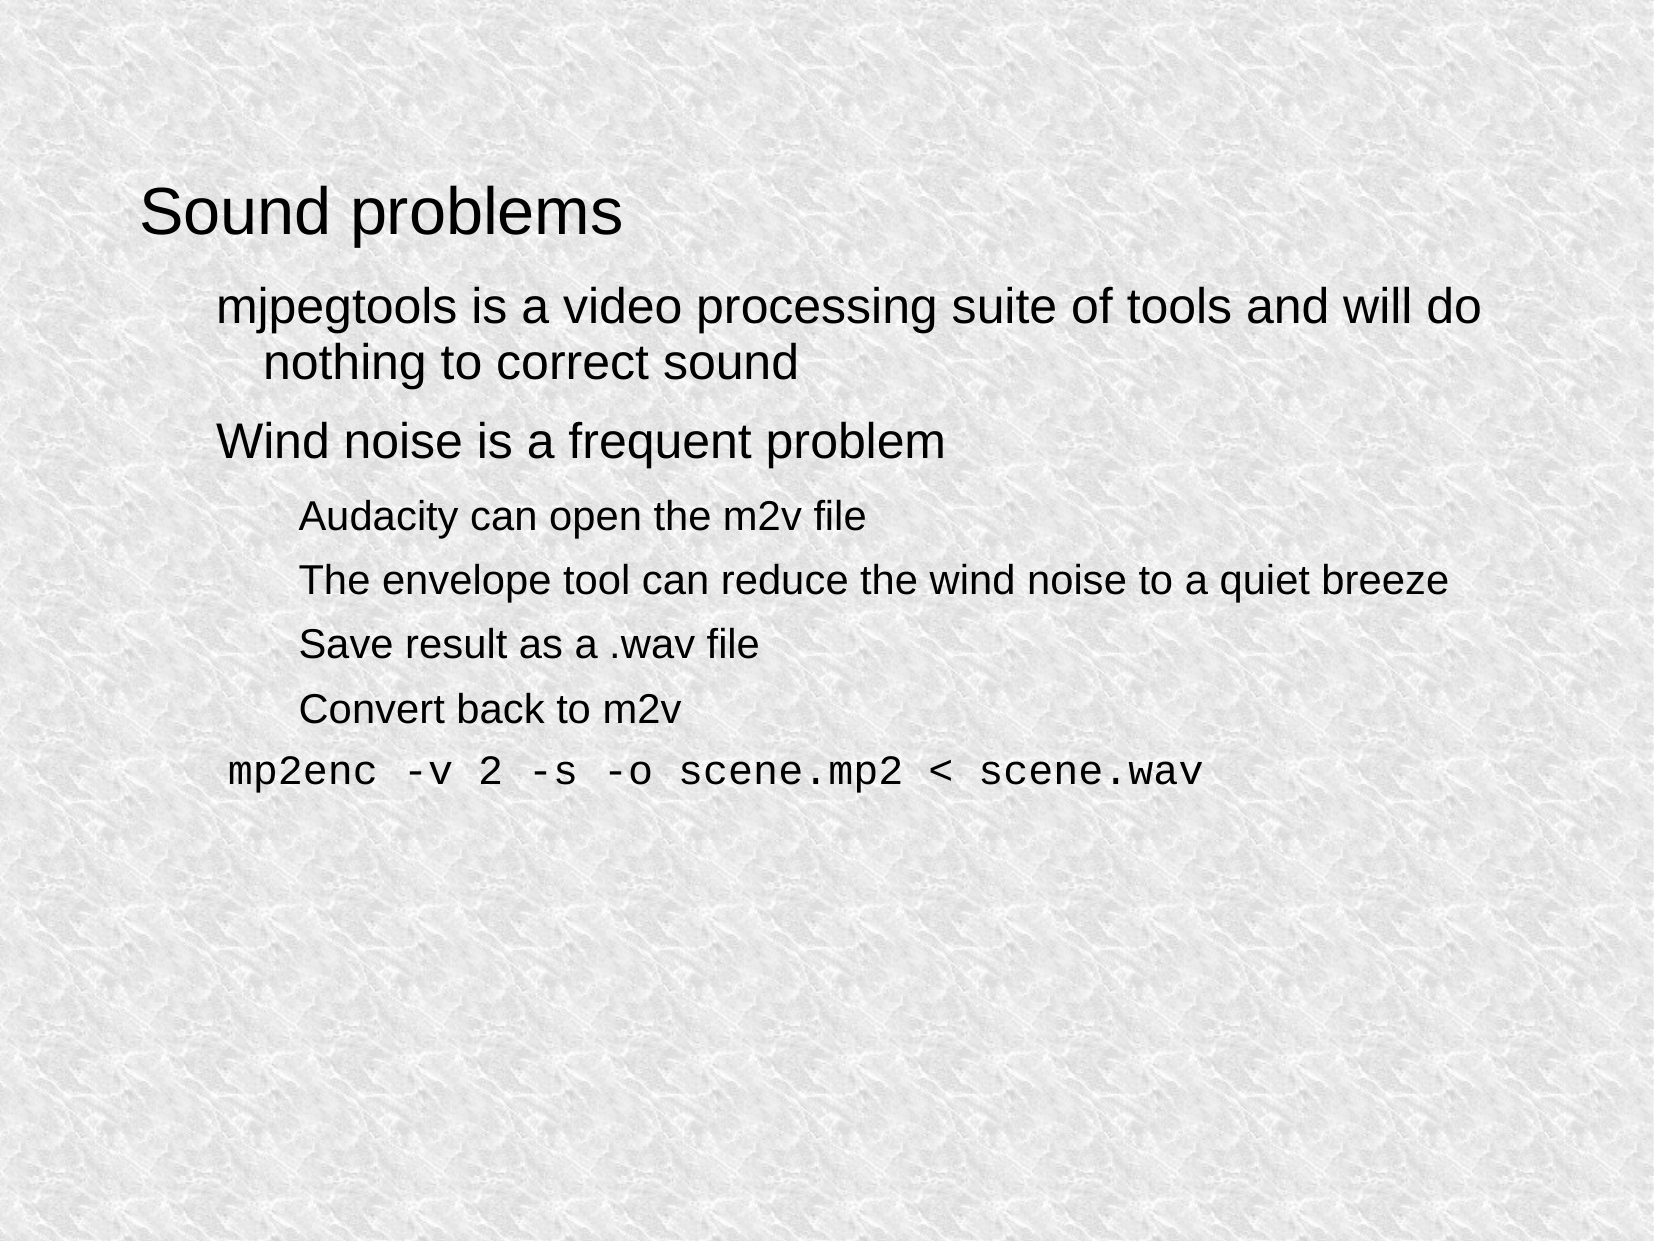

# Sound problems
mjpegtools is a video processing suite of tools and will do nothing to correct sound
Wind noise is a frequent problem
Audacity can open the m2v file
The envelope tool can reduce the wind noise to a quiet breeze
Save result as a .wav file
Convert back to m2v
mp2enc -v 2 -s -o scene.mp2 < scene.wav